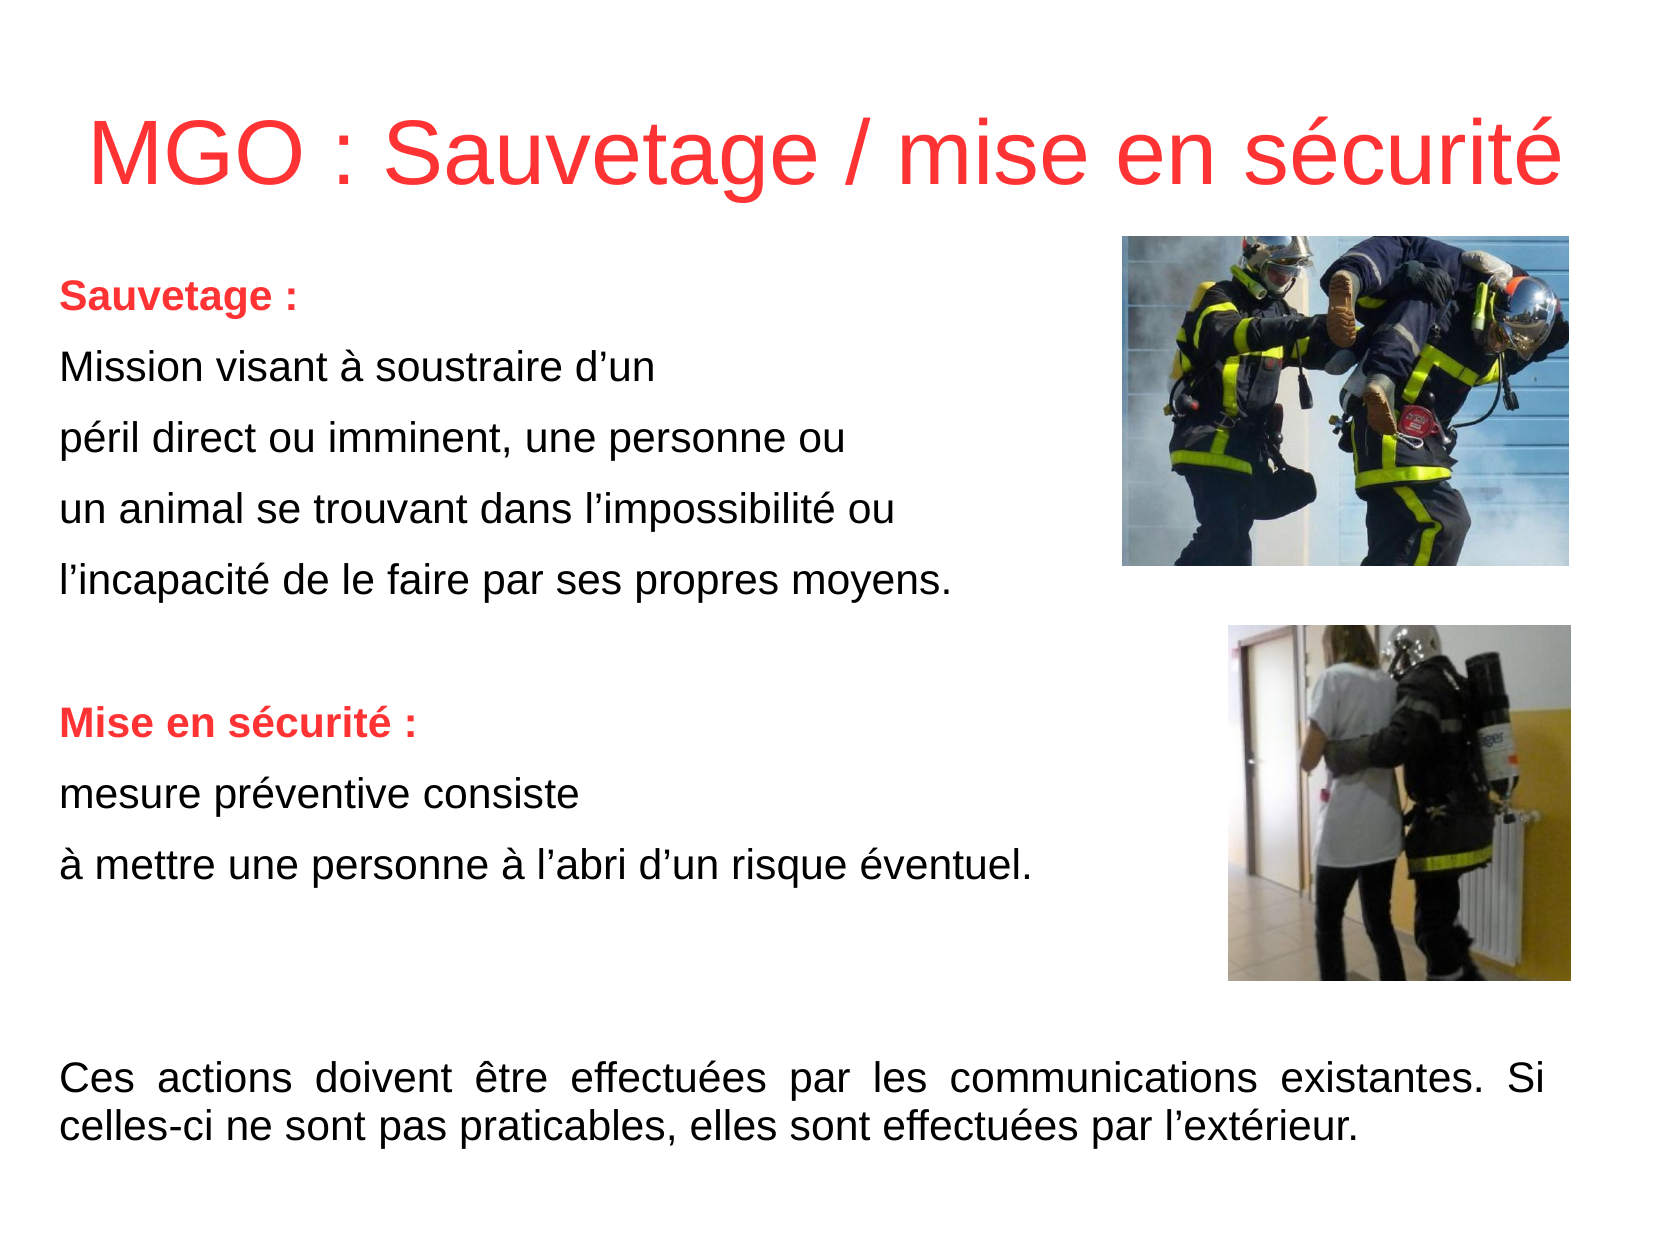

# MGO : Sauvetage / mise en sécurité
Sauvetage :
Mission visant à soustraire d’un
péril direct ou imminent, une personne ou
un animal se trouvant dans l’impossibilité ou
l’incapacité de le faire par ses propres moyens.
Mise en sécurité :
mesure préventive consiste
à mettre une personne à l’abri d’un risque éventuel.
Ces actions doivent être effectuées par les communications existantes. Si celles-ci ne sont pas praticables, elles sont effectuées par l’extérieur.